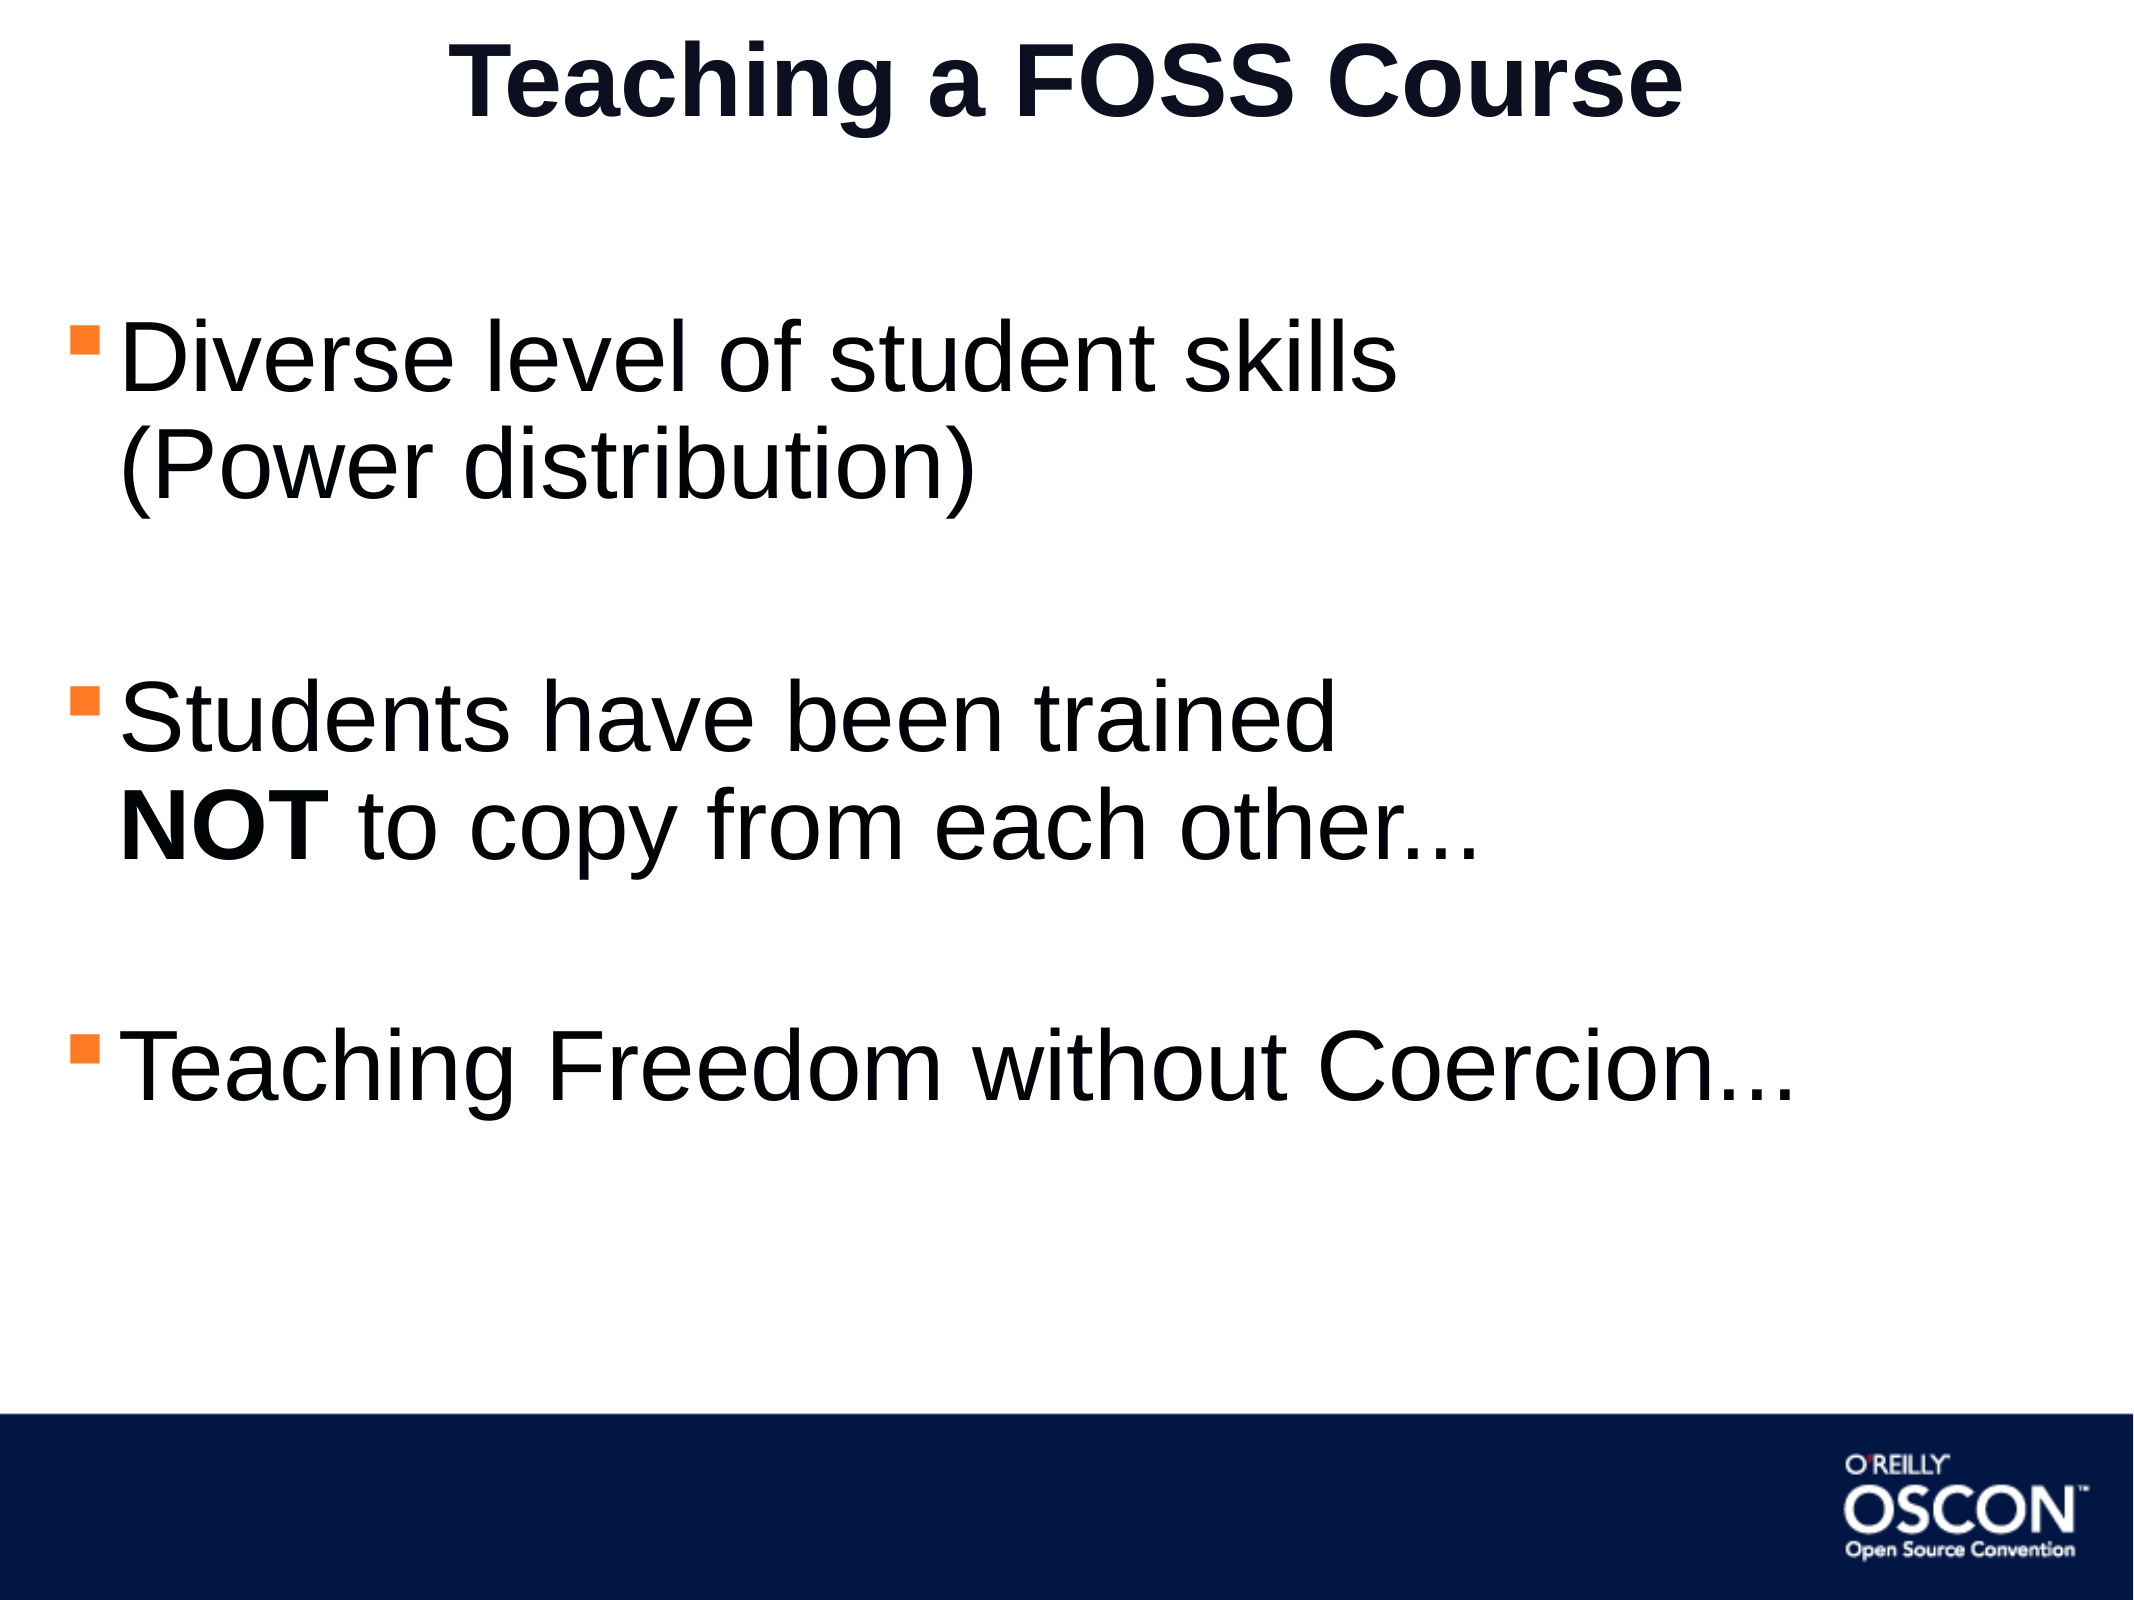

# Teaching a FOSS Course
Diverse level of student skills
(Power distribution)
Students have been trained
NOT to copy from each other...
Teaching Freedom without Coercion...